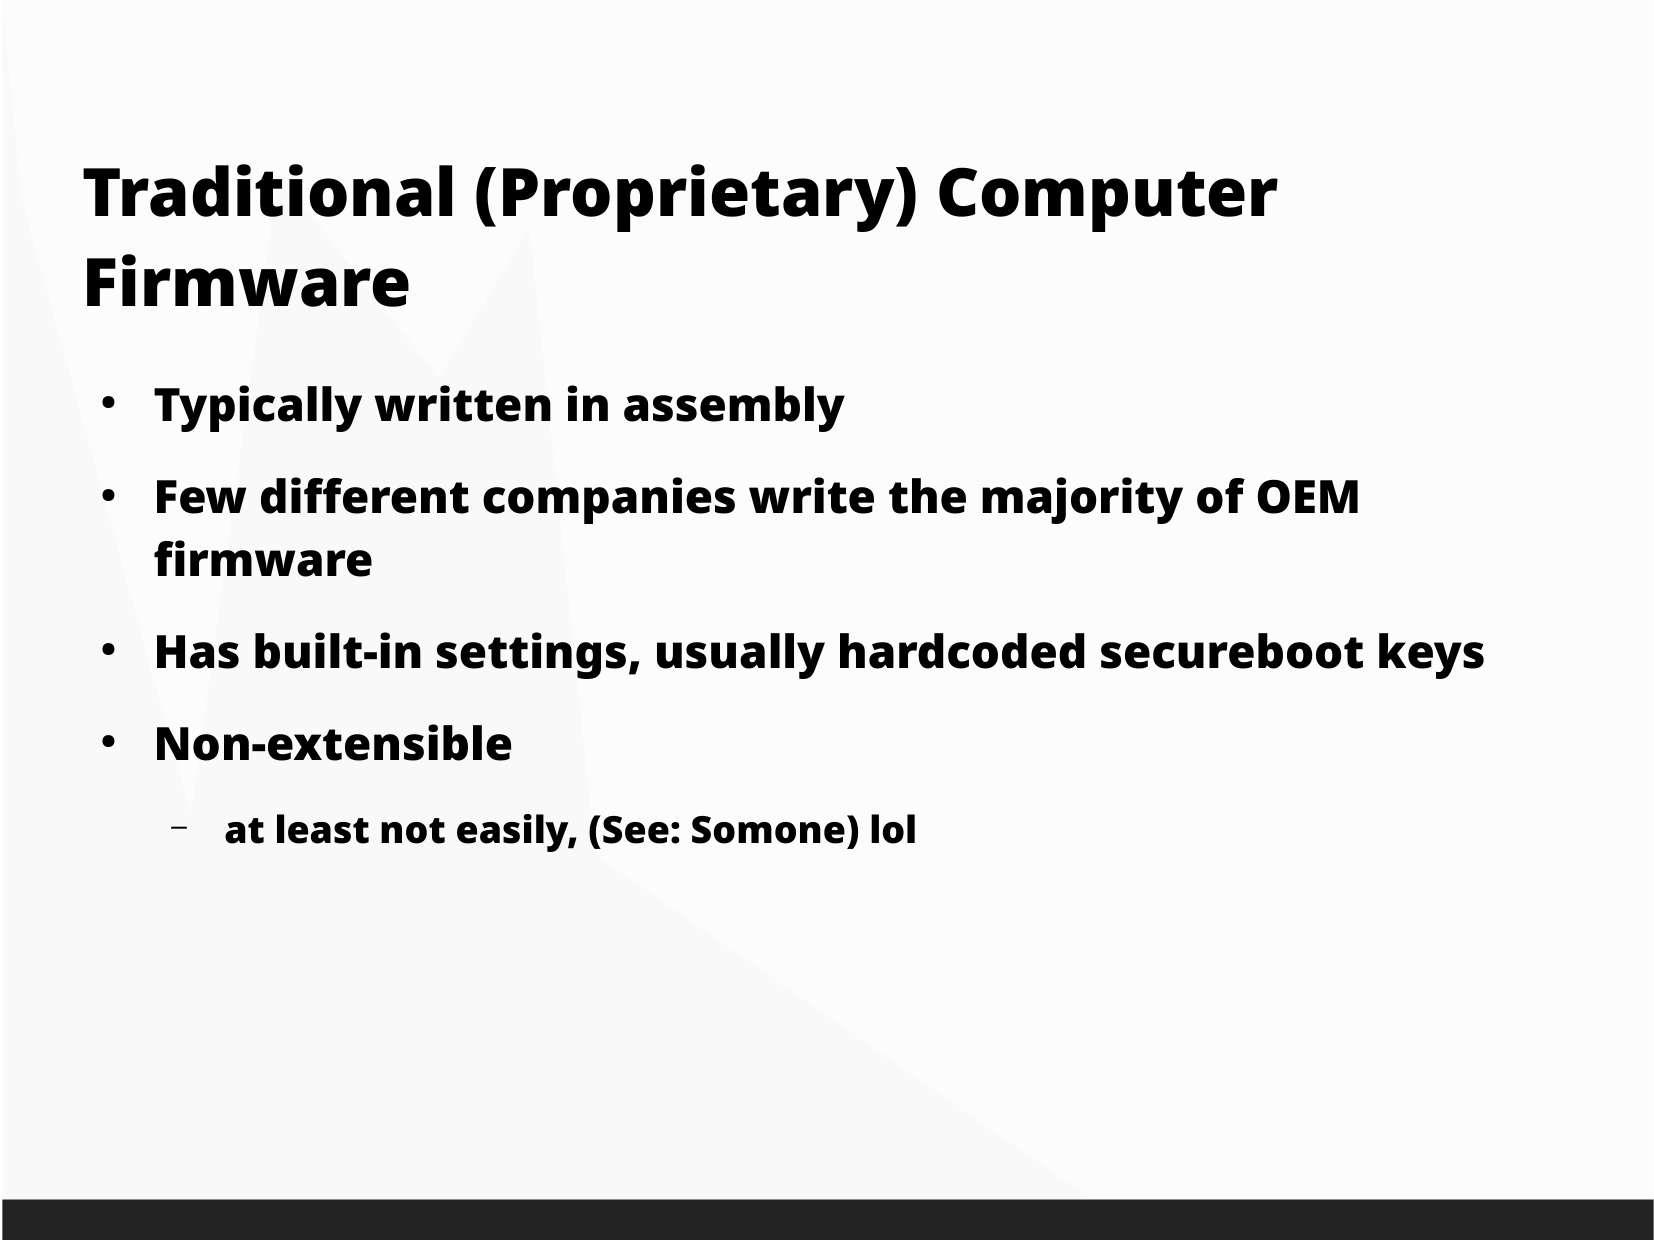

# Traditional (Proprietary) Computer Firmware
Typically written in assembly
Few different companies write the majority of OEM firmware
Has built-in settings, usually hardcoded secureboot keys
Non-extensible
at least not easily, (See: Somone) lol